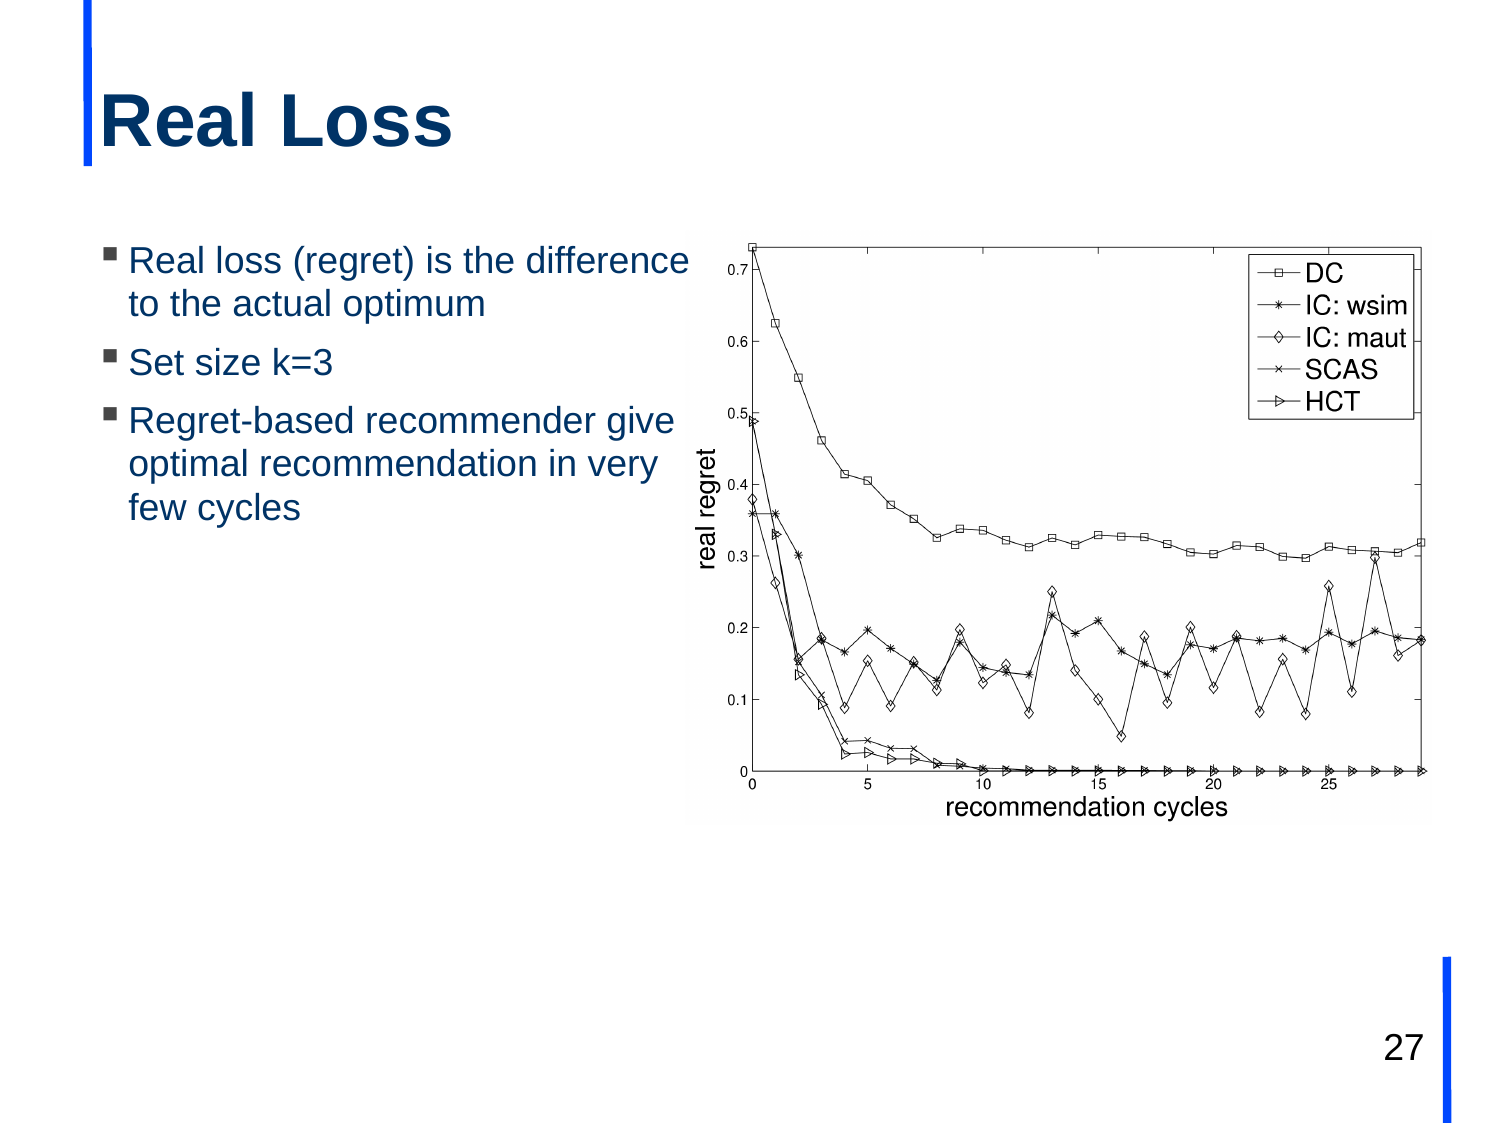

# Real Loss
Real loss (regret) is the difference to the actual optimum
Set size k=3
Regret-based recommender give optimal recommendation in very few cycles
27